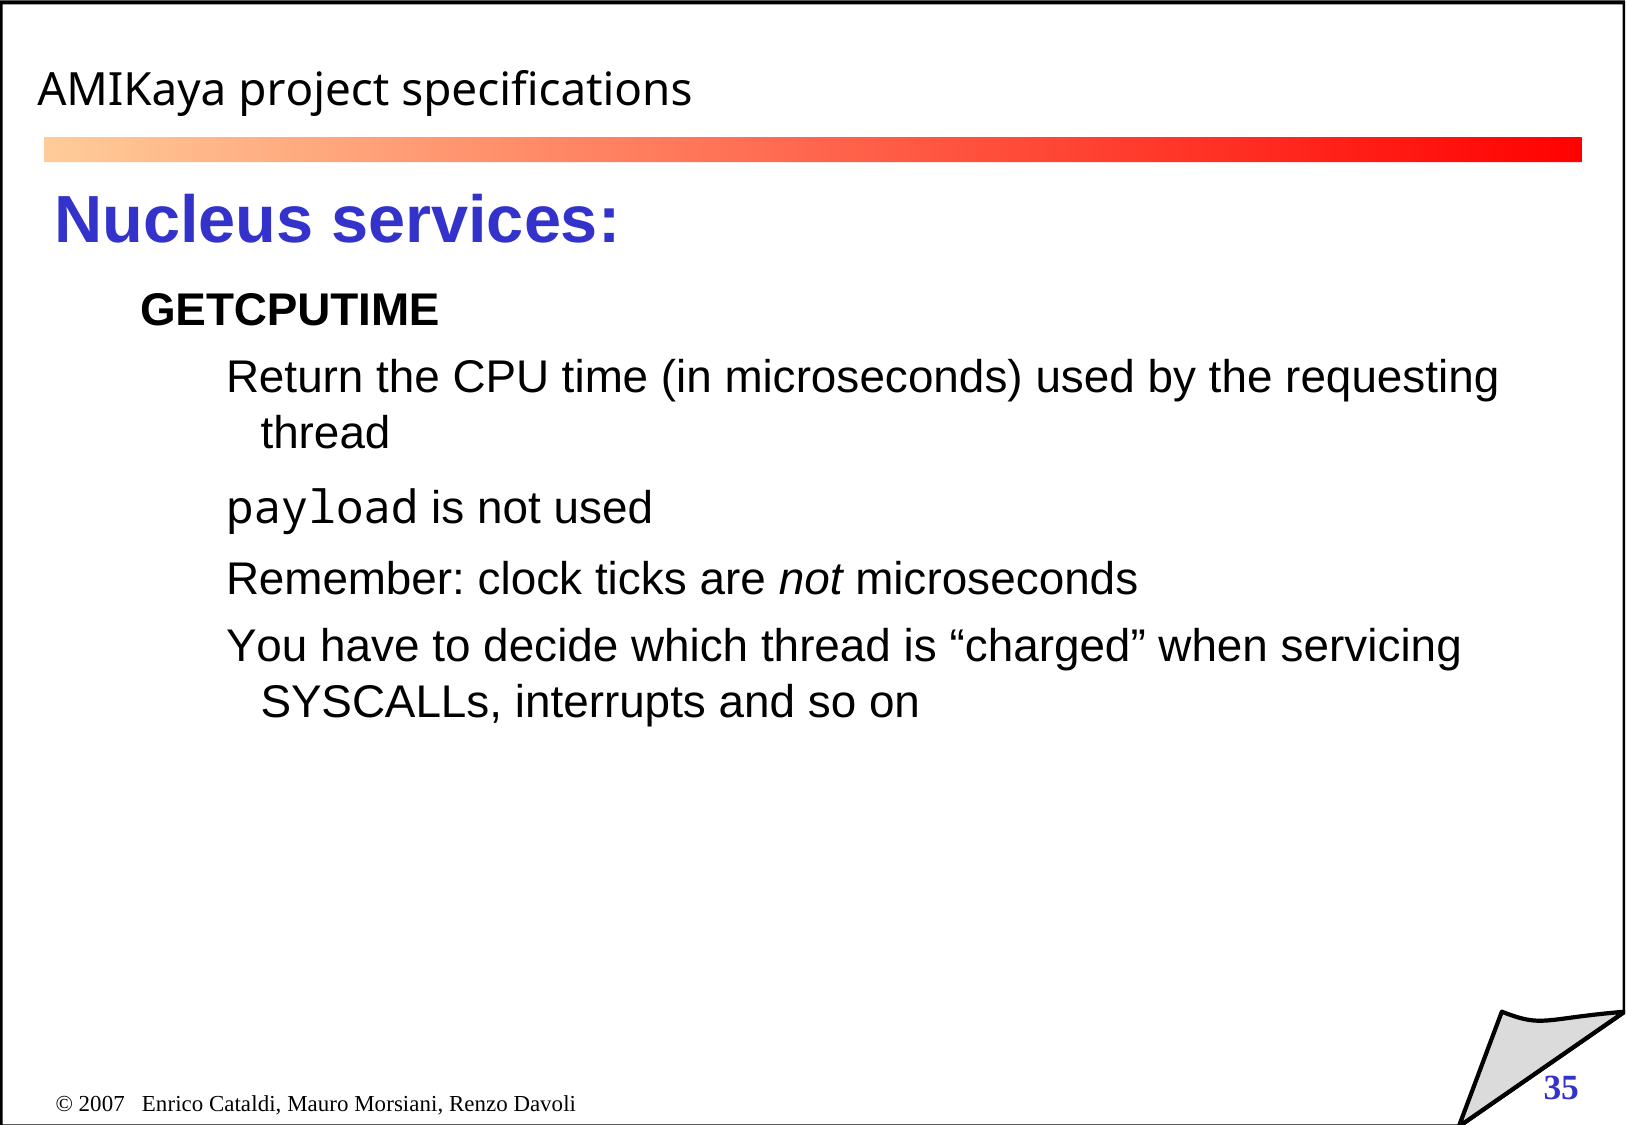

# AMIKaya project specifications
Nucleus services:
GETCPUTIME
Return the CPU time (in microseconds) used by the requesting thread
payload is not used
Remember: clock ticks are not microseconds
You have to decide which thread is “charged” when servicing SYSCALLs, interrupts and so on